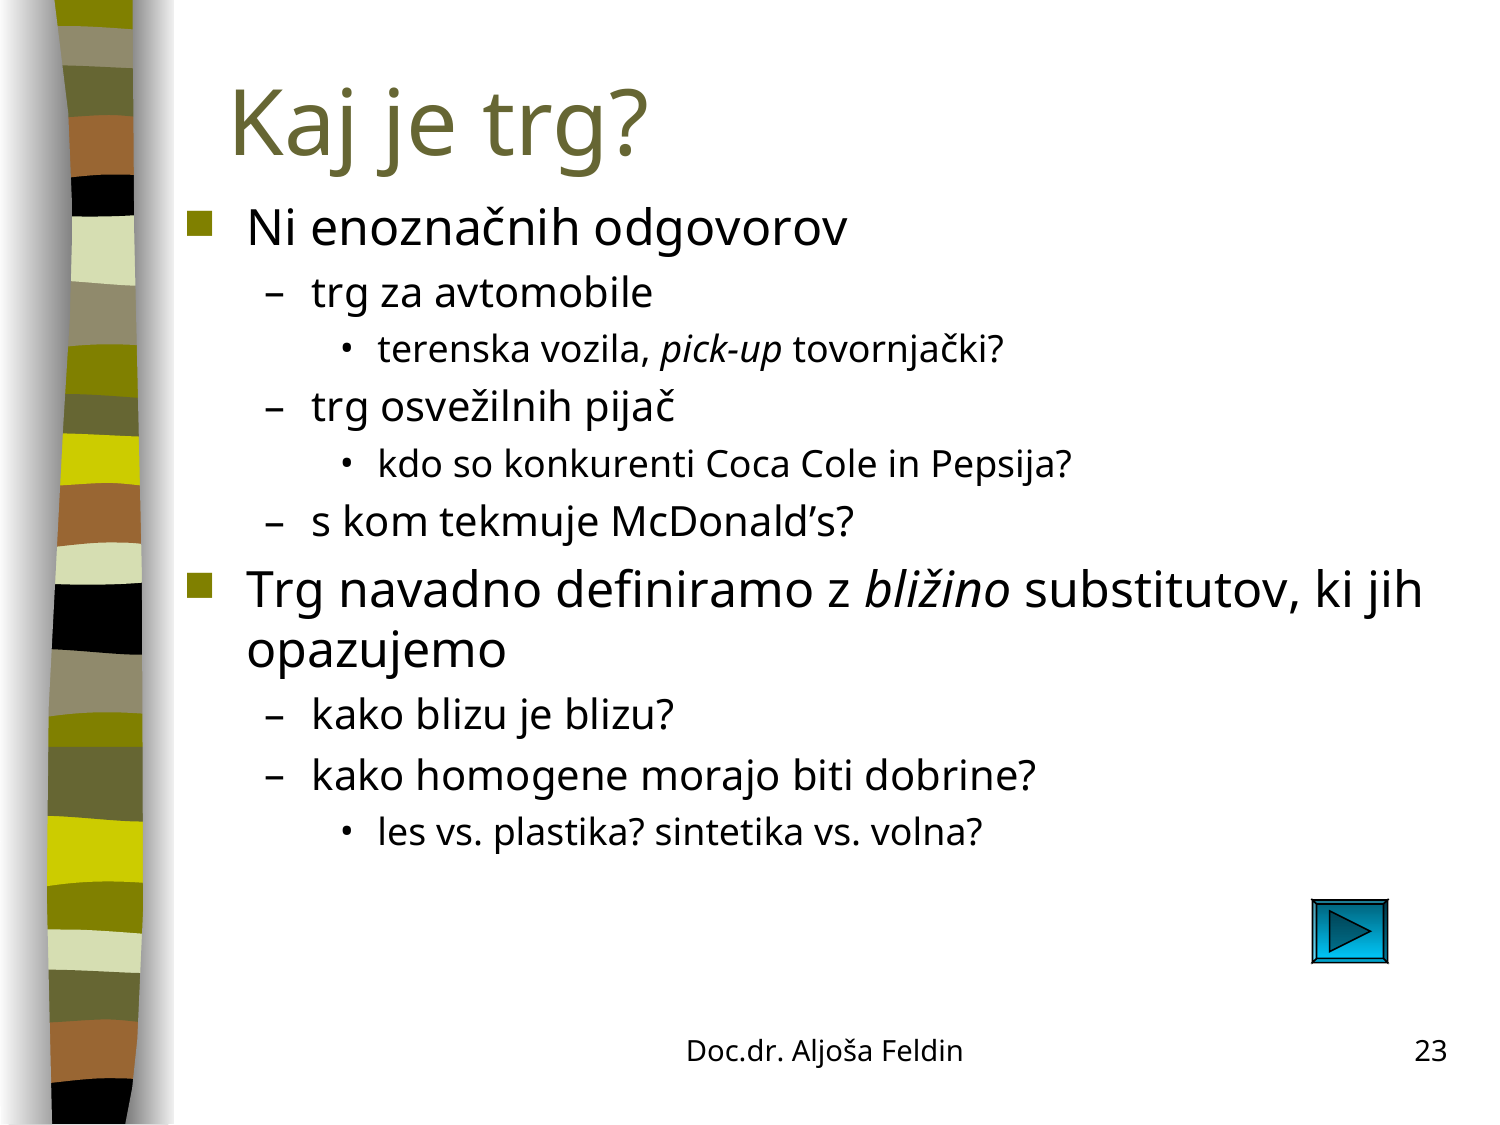

# Kaj je trg?
Ni enoznačnih odgovorov
trg za avtomobile
terenska vozila, pick-up tovornjački?
trg osvežilnih pijač
kdo so konkurenti Coca Cole in Pepsija?
s kom tekmuje McDonald’s?
Trg navadno definiramo z bližino substitutov, ki jih opazujemo
kako blizu je blizu?
kako homogene morajo biti dobrine?
les vs. plastika? sintetika vs. volna?
Doc.dr. Aljoša Feldin